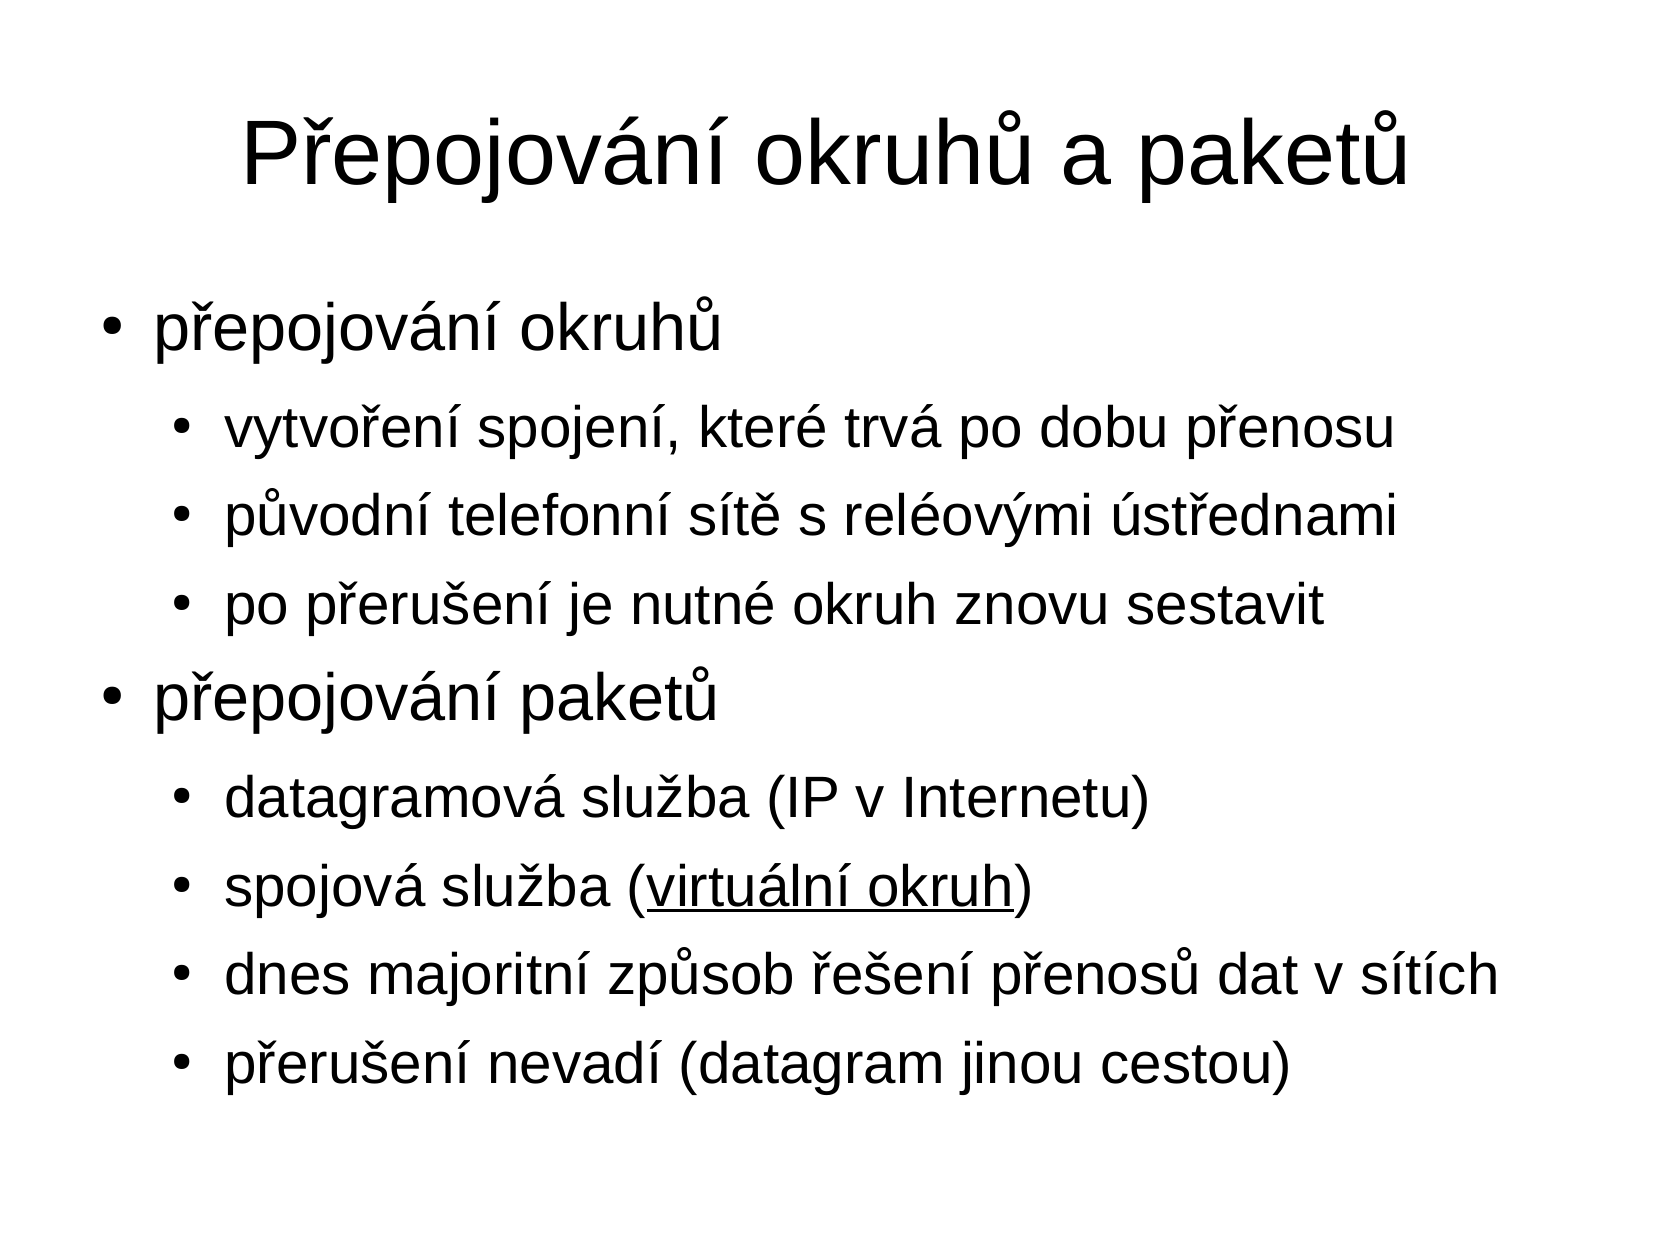

# Přepojování okruhů a paketů
přepojování okruhů
vytvoření spojení, které trvá po dobu přenosu
původní telefonní sítě s reléovými ústřednami
po přerušení je nutné okruh znovu sestavit
přepojování paketů
datagramová služba (IP v Internetu)
spojová služba (virtuální okruh)
dnes majoritní způsob řešení přenosů dat v sítích
přerušení nevadí (datagram jinou cestou)